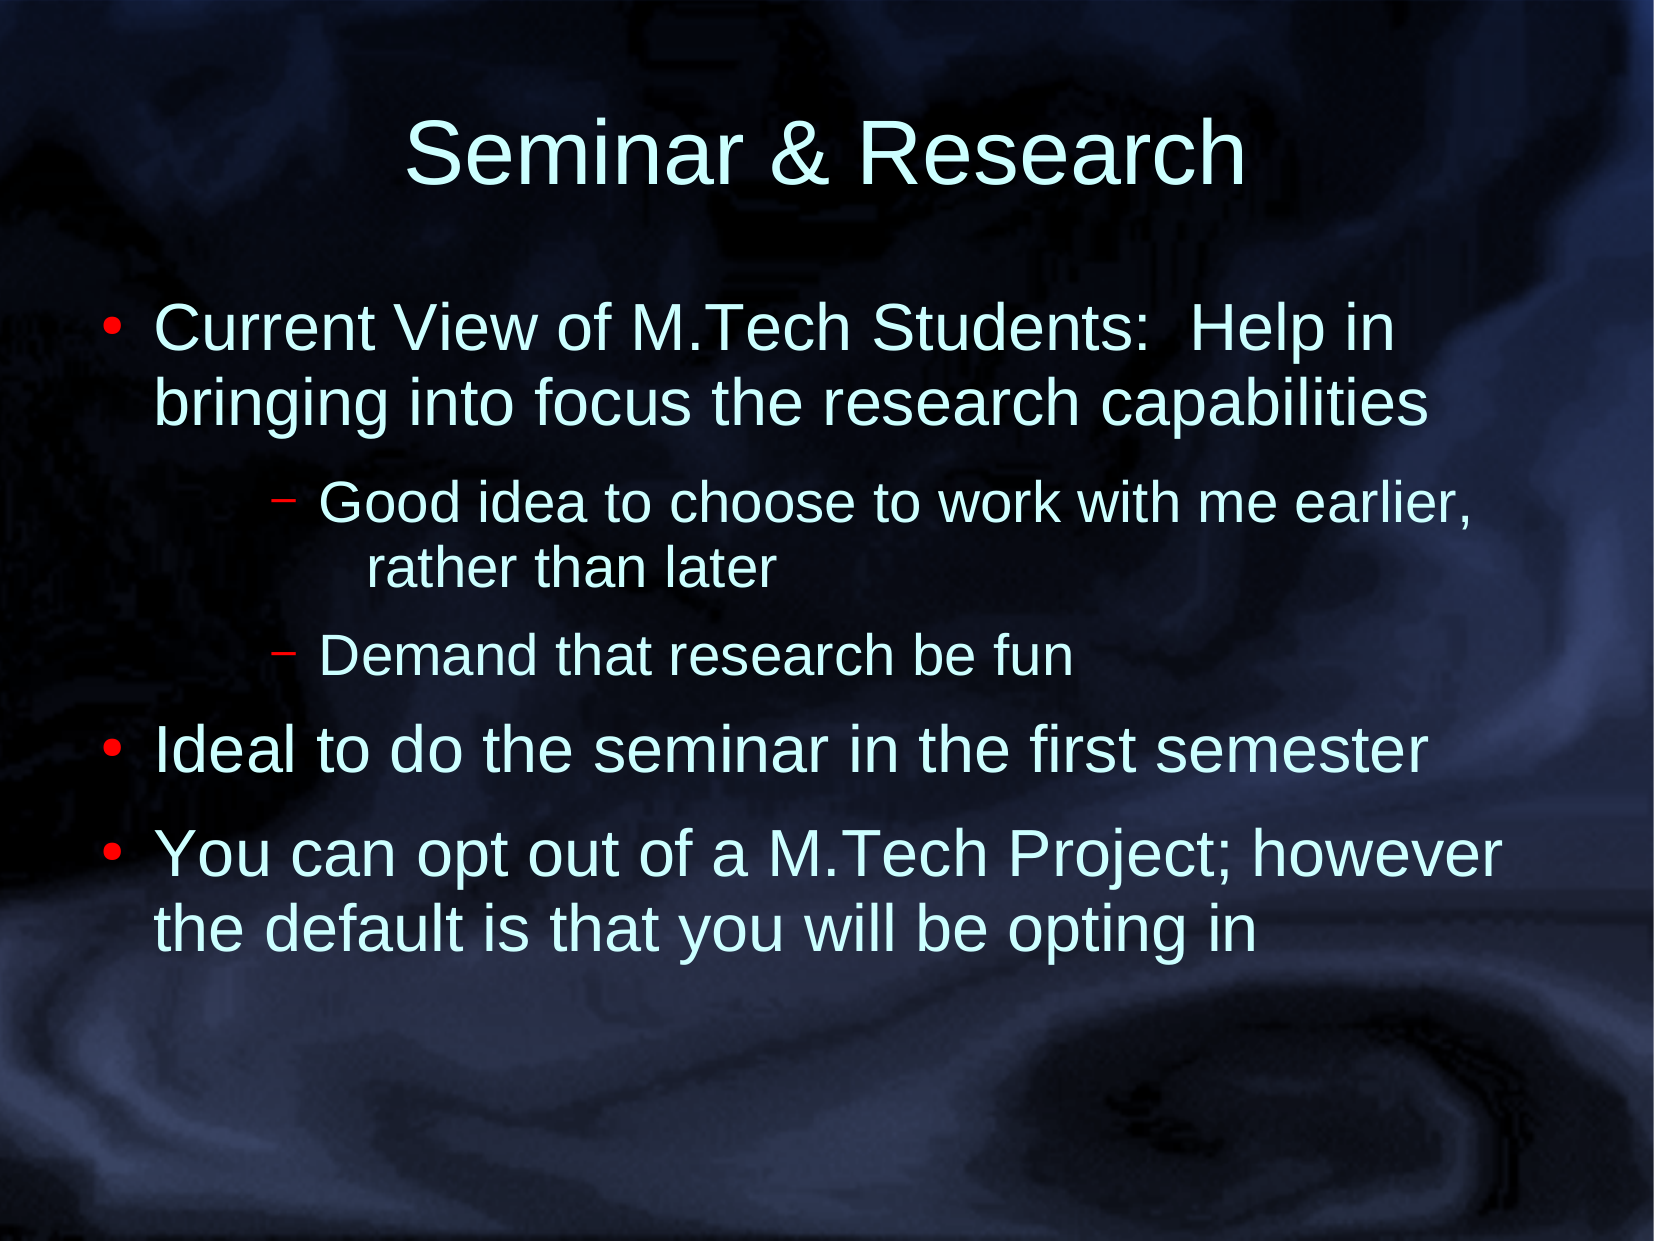

# Seminar & Research
Current View of M.Tech Students: Help in bringing into focus the research capabilities
Good idea to choose to work with me earlier, rather than later
Demand that research be fun
Ideal to do the seminar in the first semester
You can opt out of a M.Tech Project; however the default is that you will be opting in